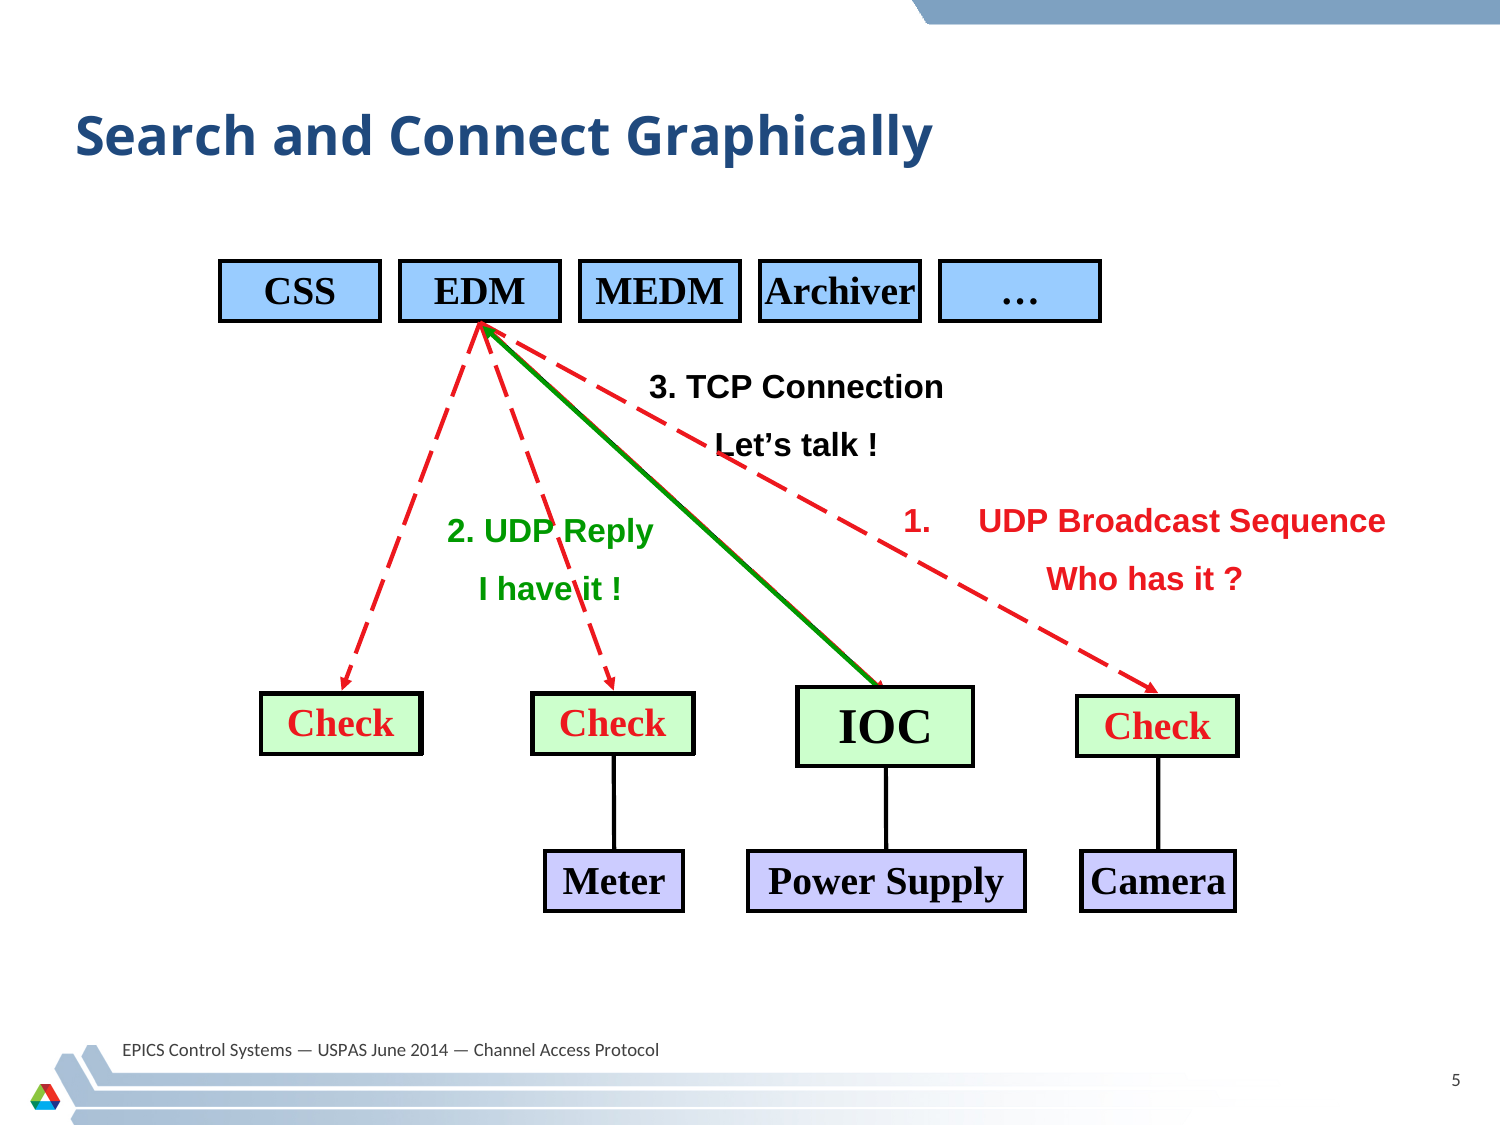

# Search and Connect Graphically
EDM
MEDM
Archiver
…
CSS
UDP Broadcast Sequence
Who has it ?
Check
Check
Check
Check
3. TCP Connection
Let’s talk !
2. UDP Reply
I have it !
IOC
Server
IOC
IOC
IOC
Meter
Power Supply
Camera
EPICS Control Systems — USPAS June 2014 — Channel Access Protocol
5